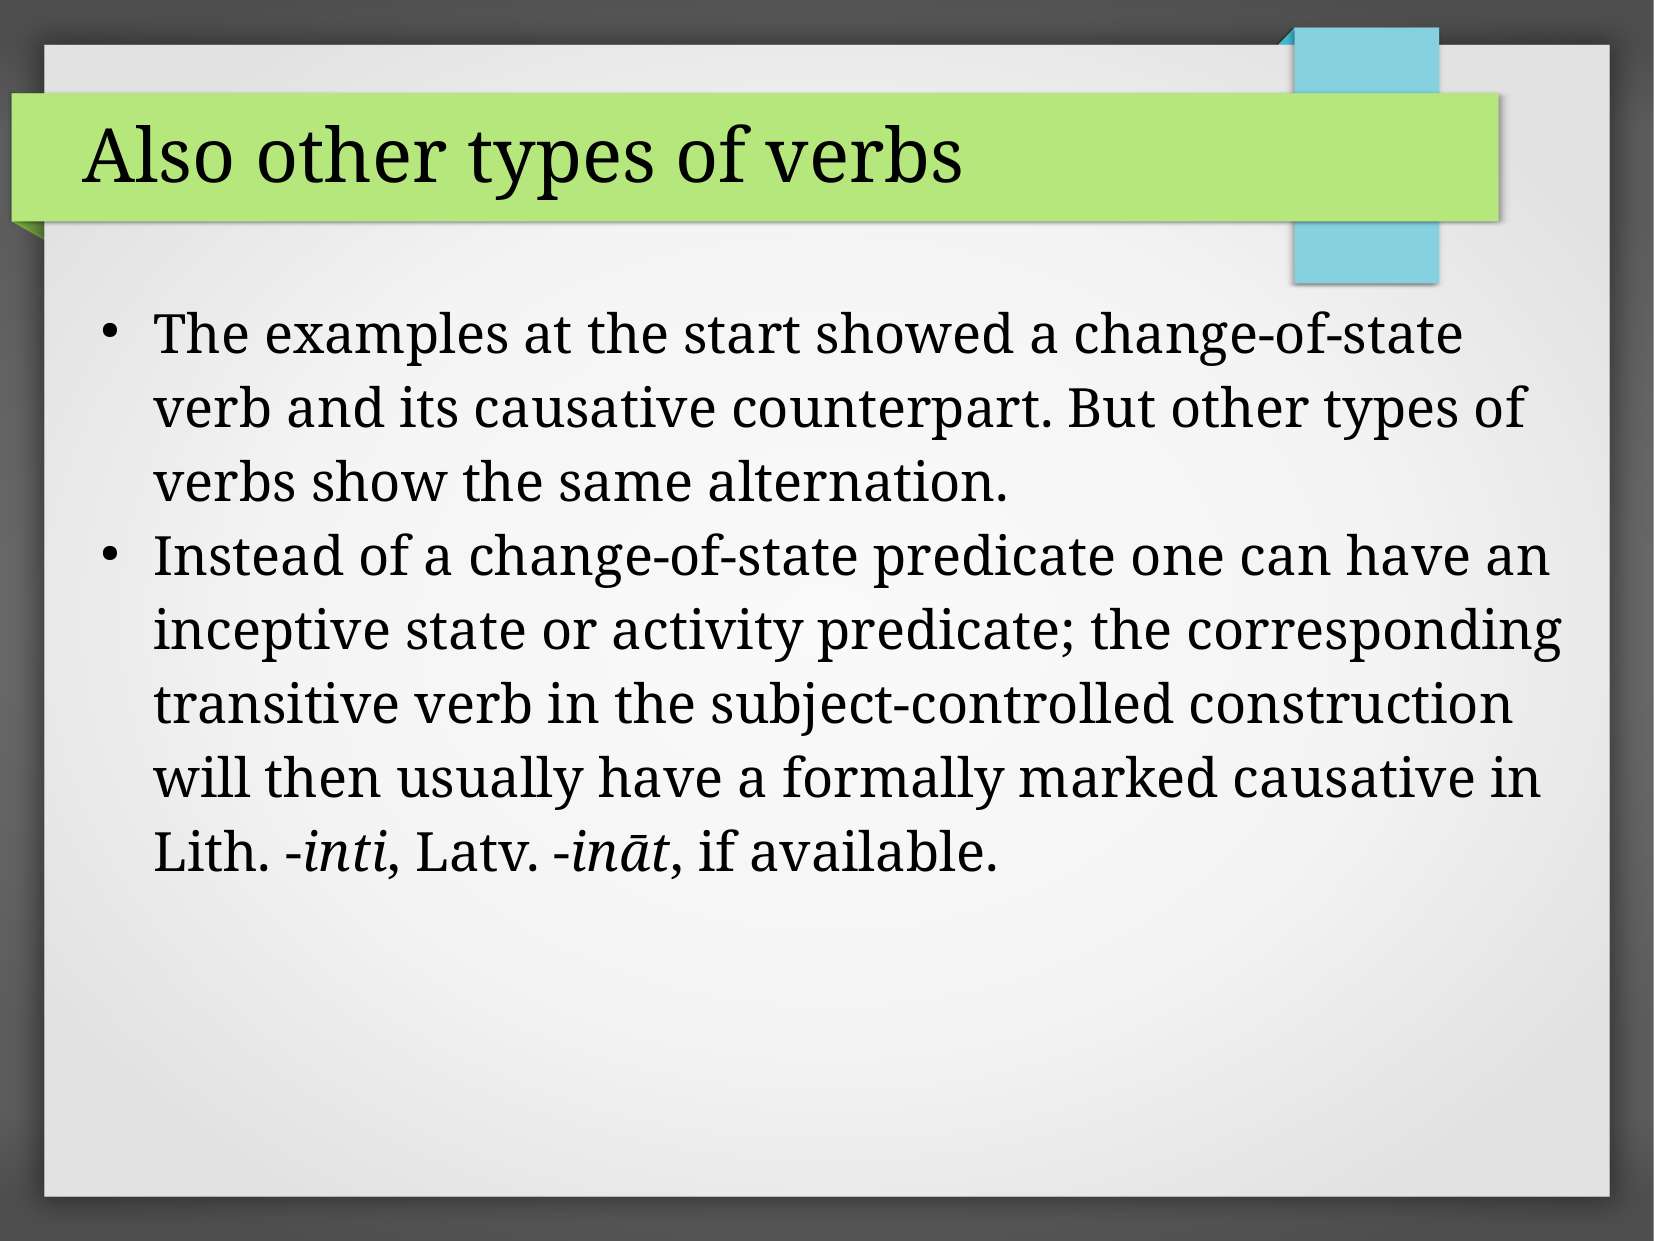

# Also other types of verbs
The examples at the start showed a change-of-state verb and its causative counterpart. But other types of verbs show the same alternation.
Instead of a change-of-state predicate one can have an inceptive state or activity predicate; the corresponding transitive verb in the subject-controlled construction will then usually have a formally marked causative in Lith. -inti, Latv. -ināt, if available.